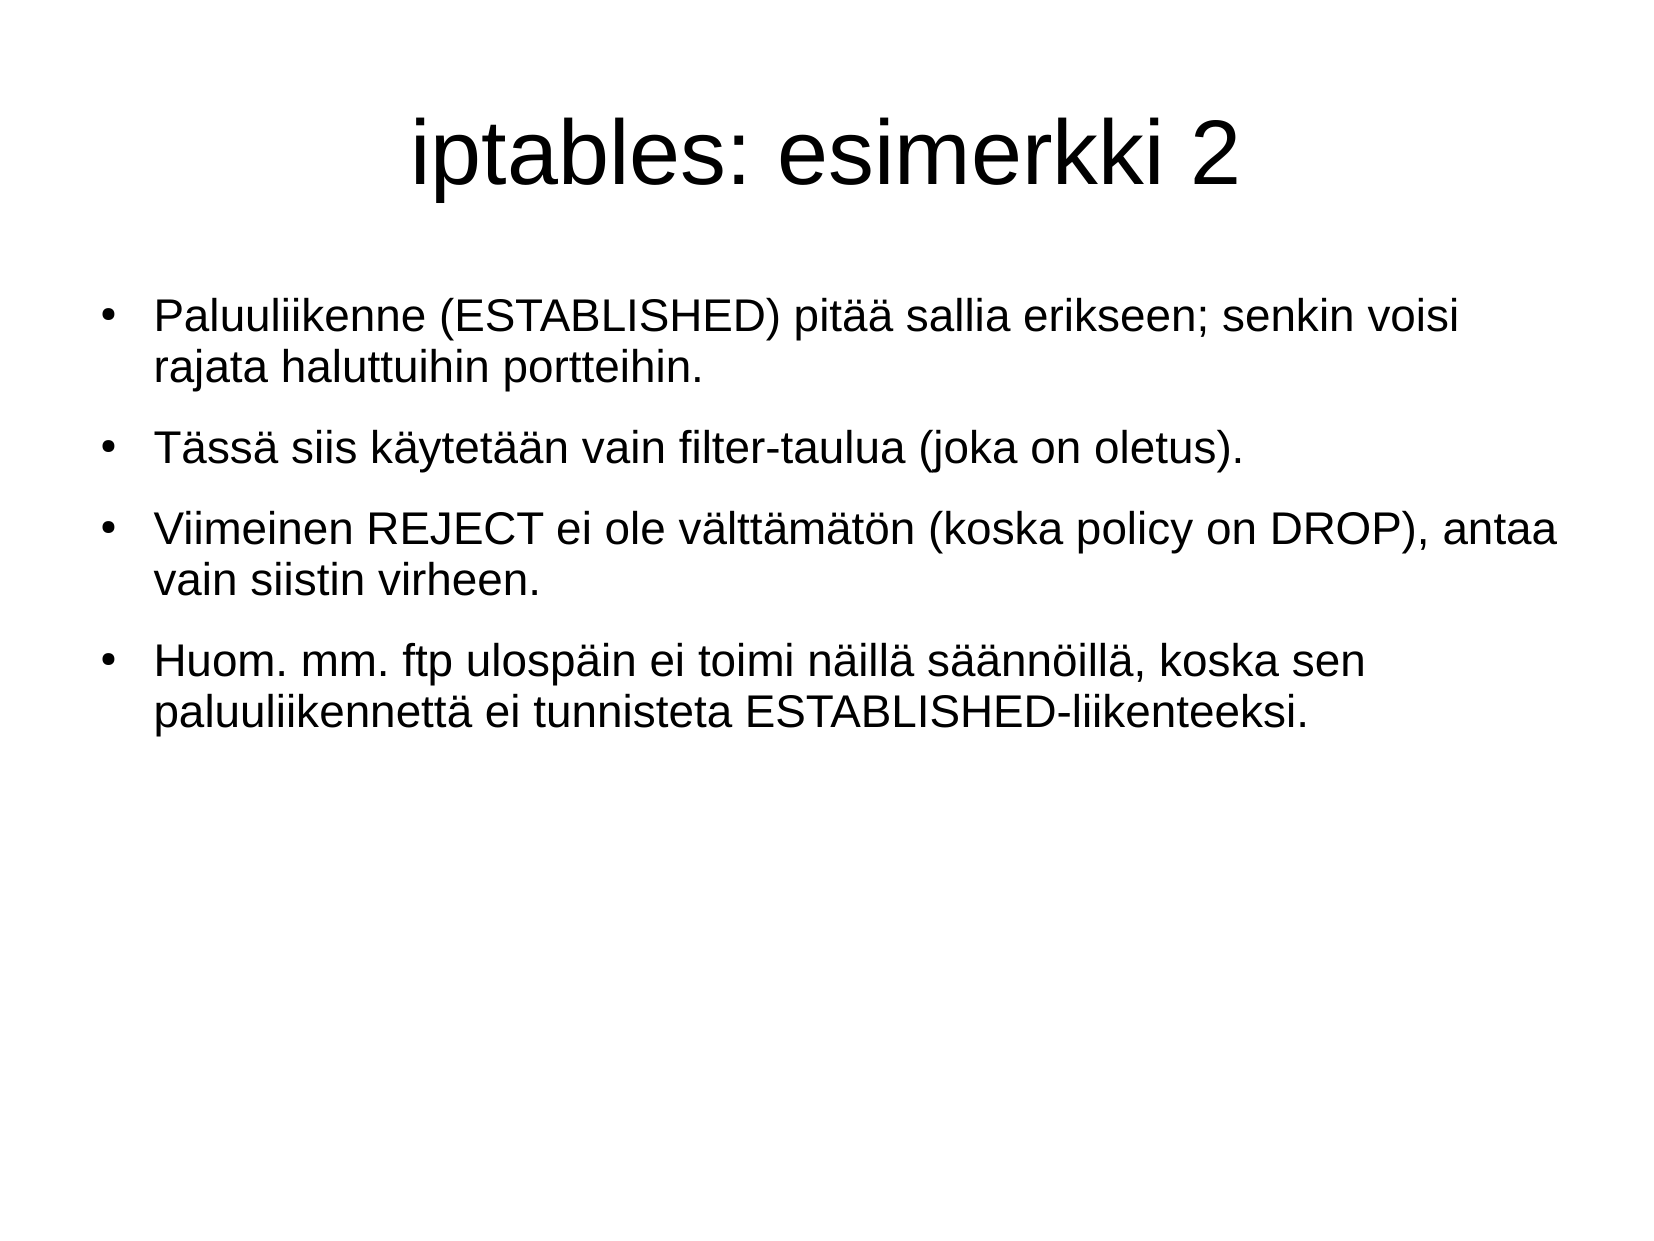

# iptables: esimerkki 2
Paluuliikenne (ESTABLISHED) pitää sallia erikseen; senkin voisi rajata haluttuihin portteihin.
Tässä siis käytetään vain filter-taulua (joka on oletus).
Viimeinen REJECT ei ole välttämätön (koska policy on DROP), antaa vain siistin virheen.
Huom. mm. ftp ulospäin ei toimi näillä säännöillä, koska sen paluuliikennettä ei tunnisteta ESTABLISHED-liikenteeksi.